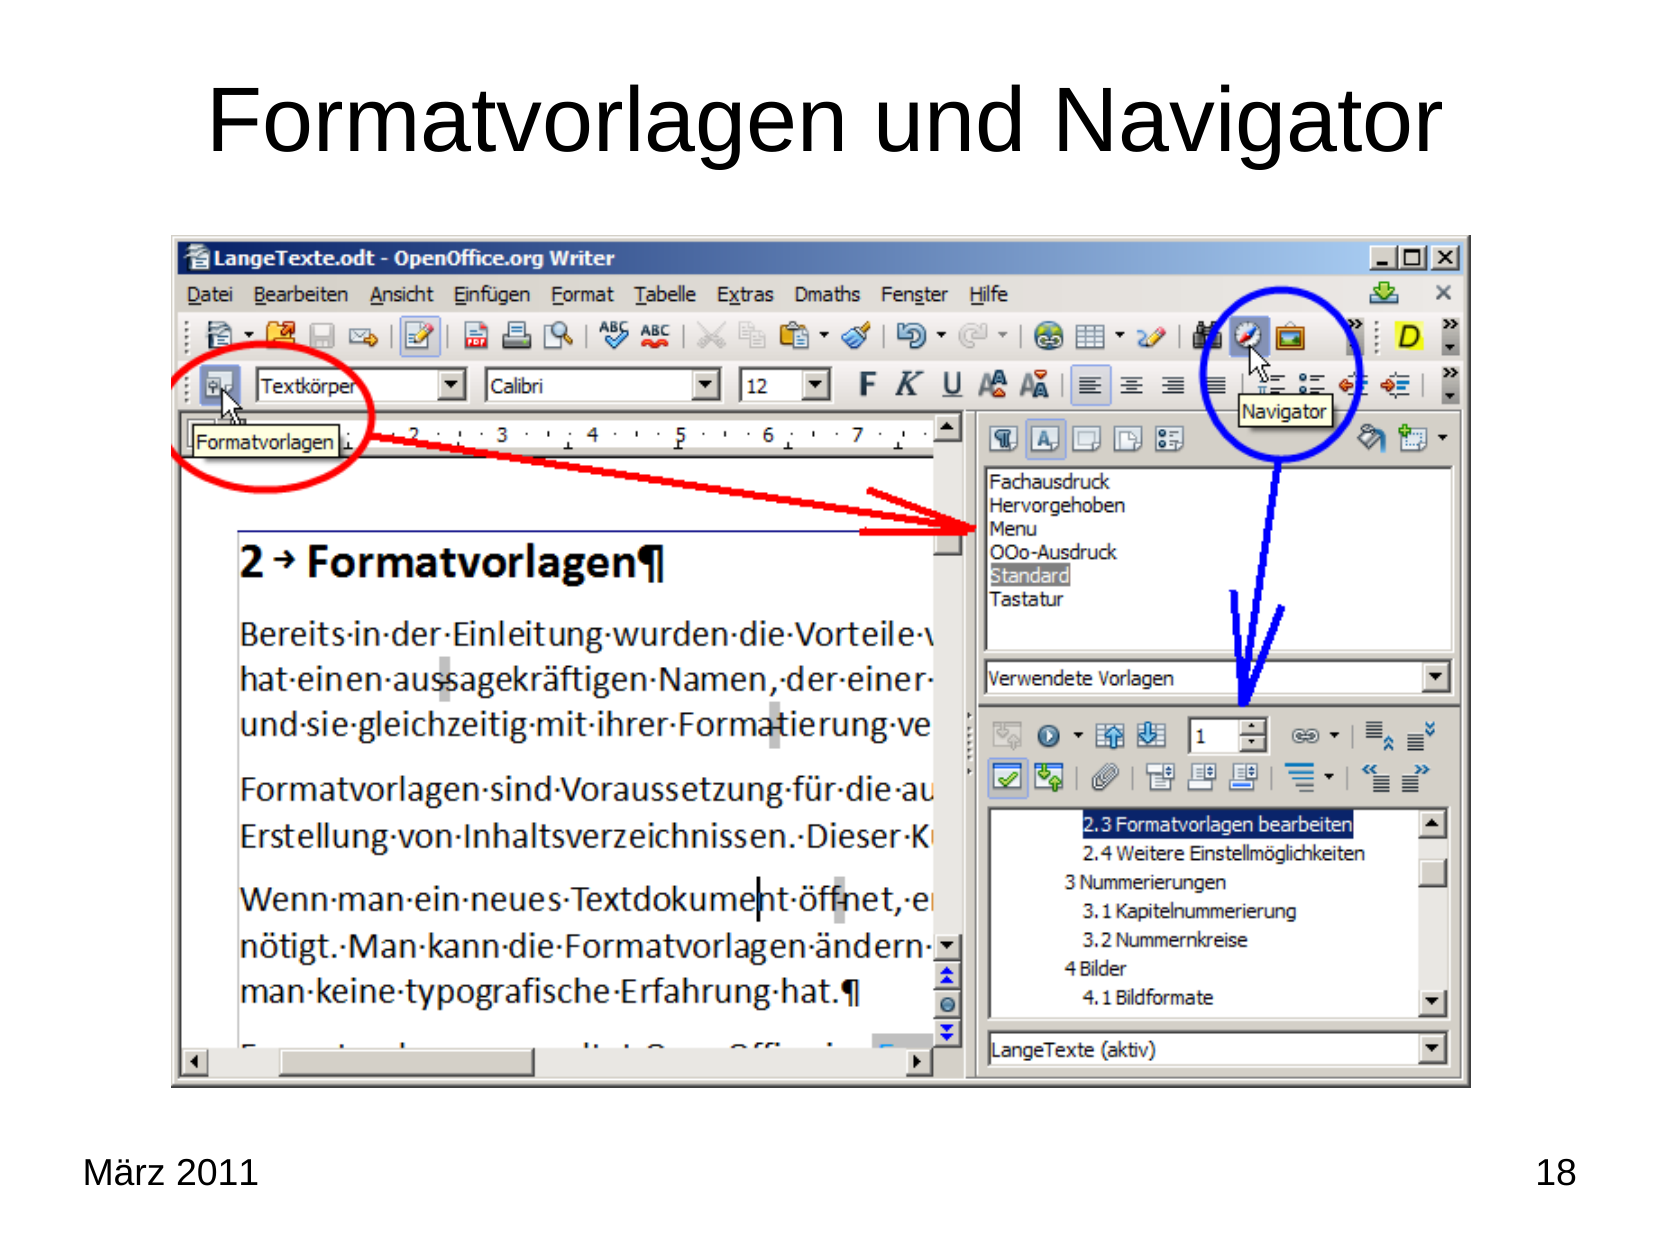

# Formatvorlagen und Navigator
März 2011
18